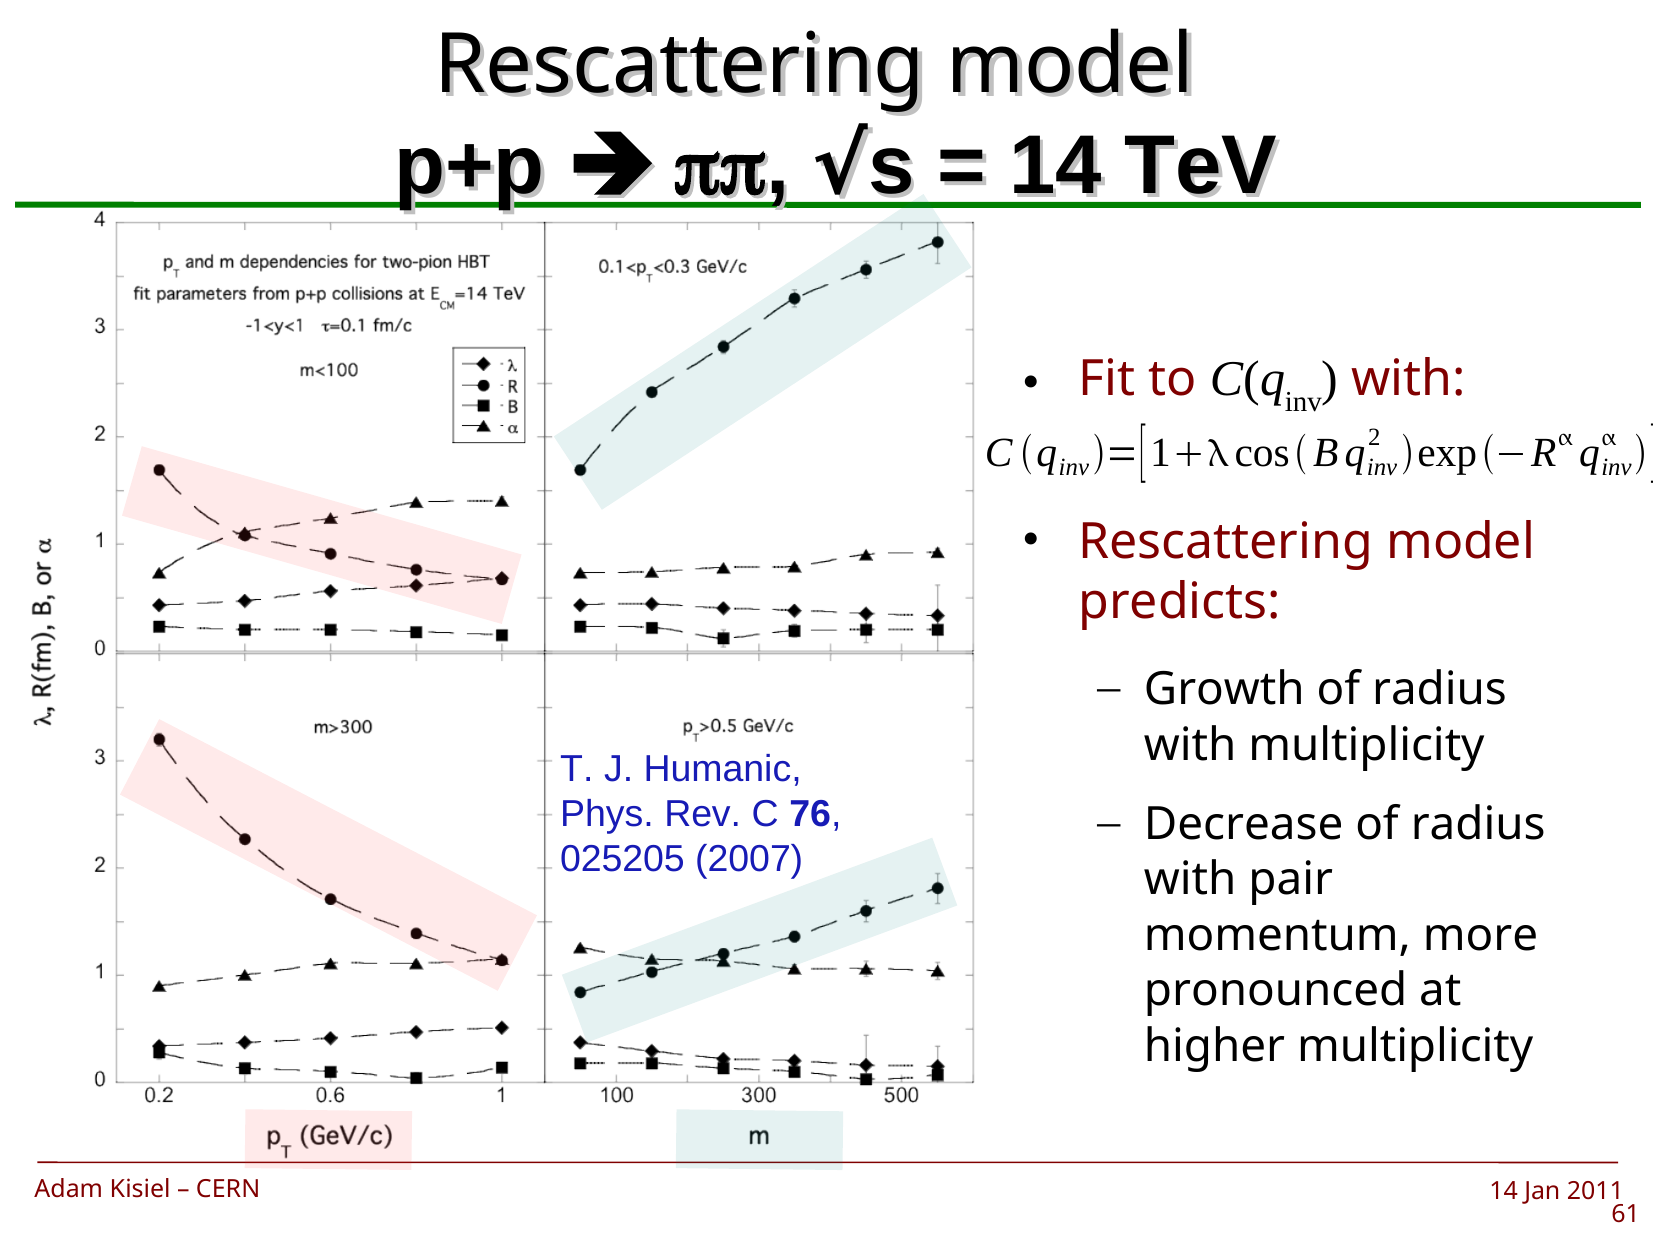

# Rescattering model p+p  , √s = 14 TeV
Fit to C(qinv) with:
Rescattering model predicts:
Growth of radius with multiplicity
Decrease of radius with pair momentum, more pronounced at higher multiplicity
T. J. Humanic,
Phys. Rev. C 76,
025205 (2007)